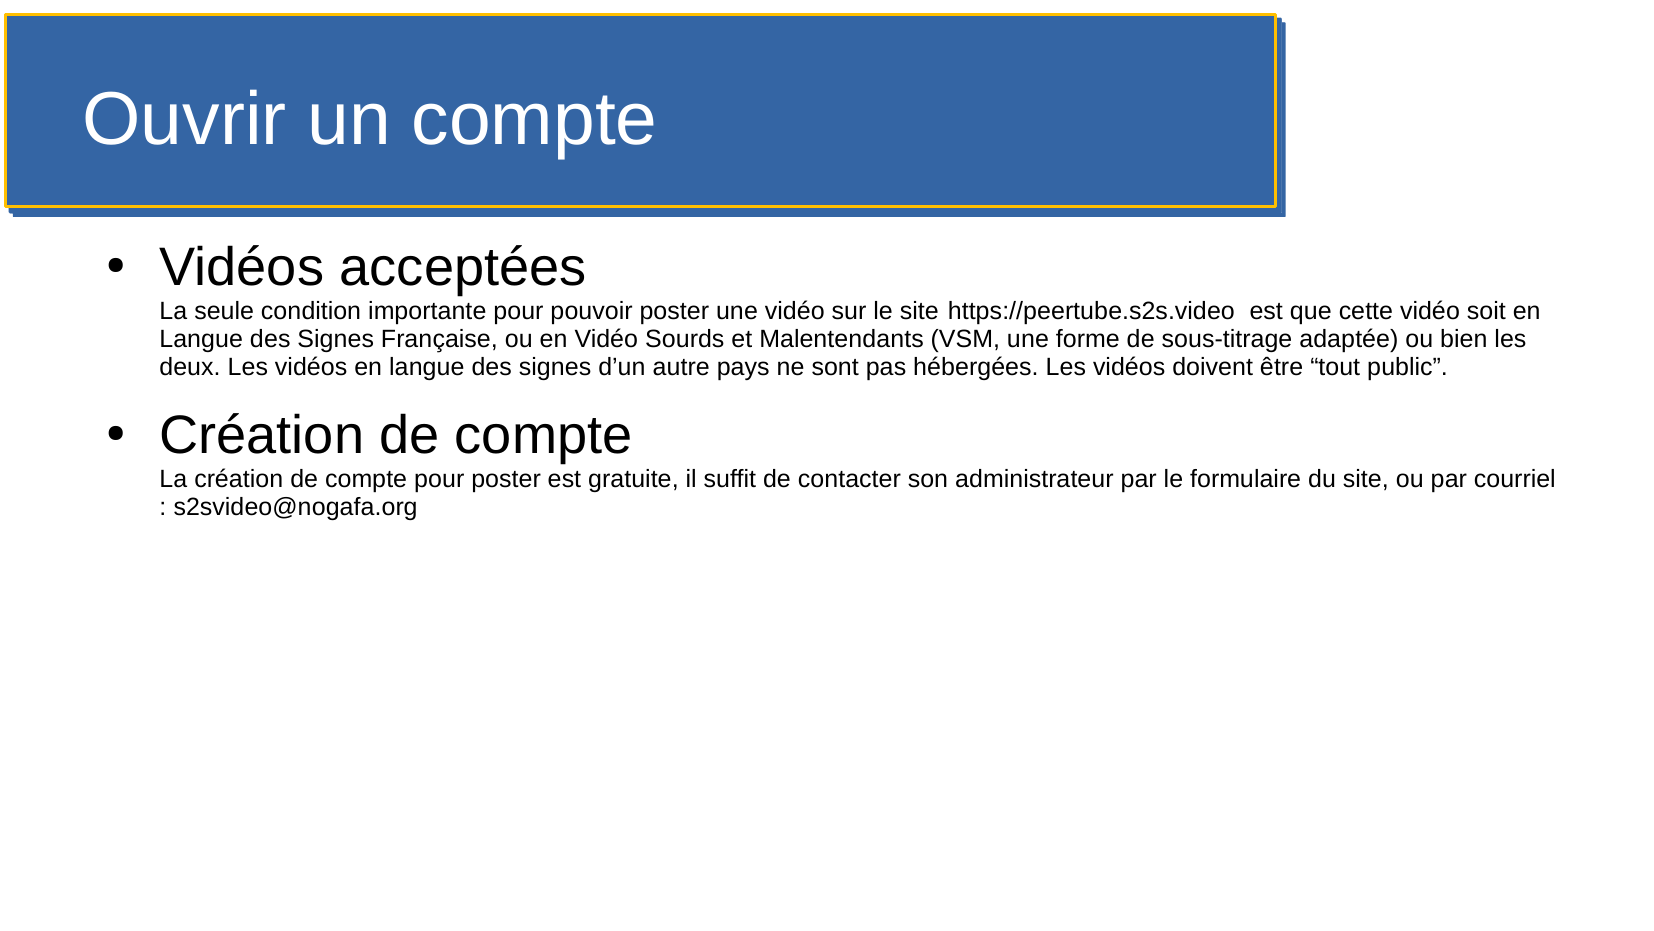

# Ouvrir un compte
Vidéos acceptées
La seule condition importante pour pouvoir poster une vidéo sur le site https://peertube.s2s.video est que cette vidéo soit en Langue des Signes Française, ou en Vidéo Sourds et Malentendants (VSM, une forme de sous-titrage adaptée) ou bien les deux. Les vidéos en langue des signes d’un autre pays ne sont pas hébergées. Les vidéos doivent être “tout public”.
Création de compte
La création de compte pour poster est gratuite, il suffit de contacter son administrateur par le formulaire du site, ou par courriel : s2svideo@nogafa.org